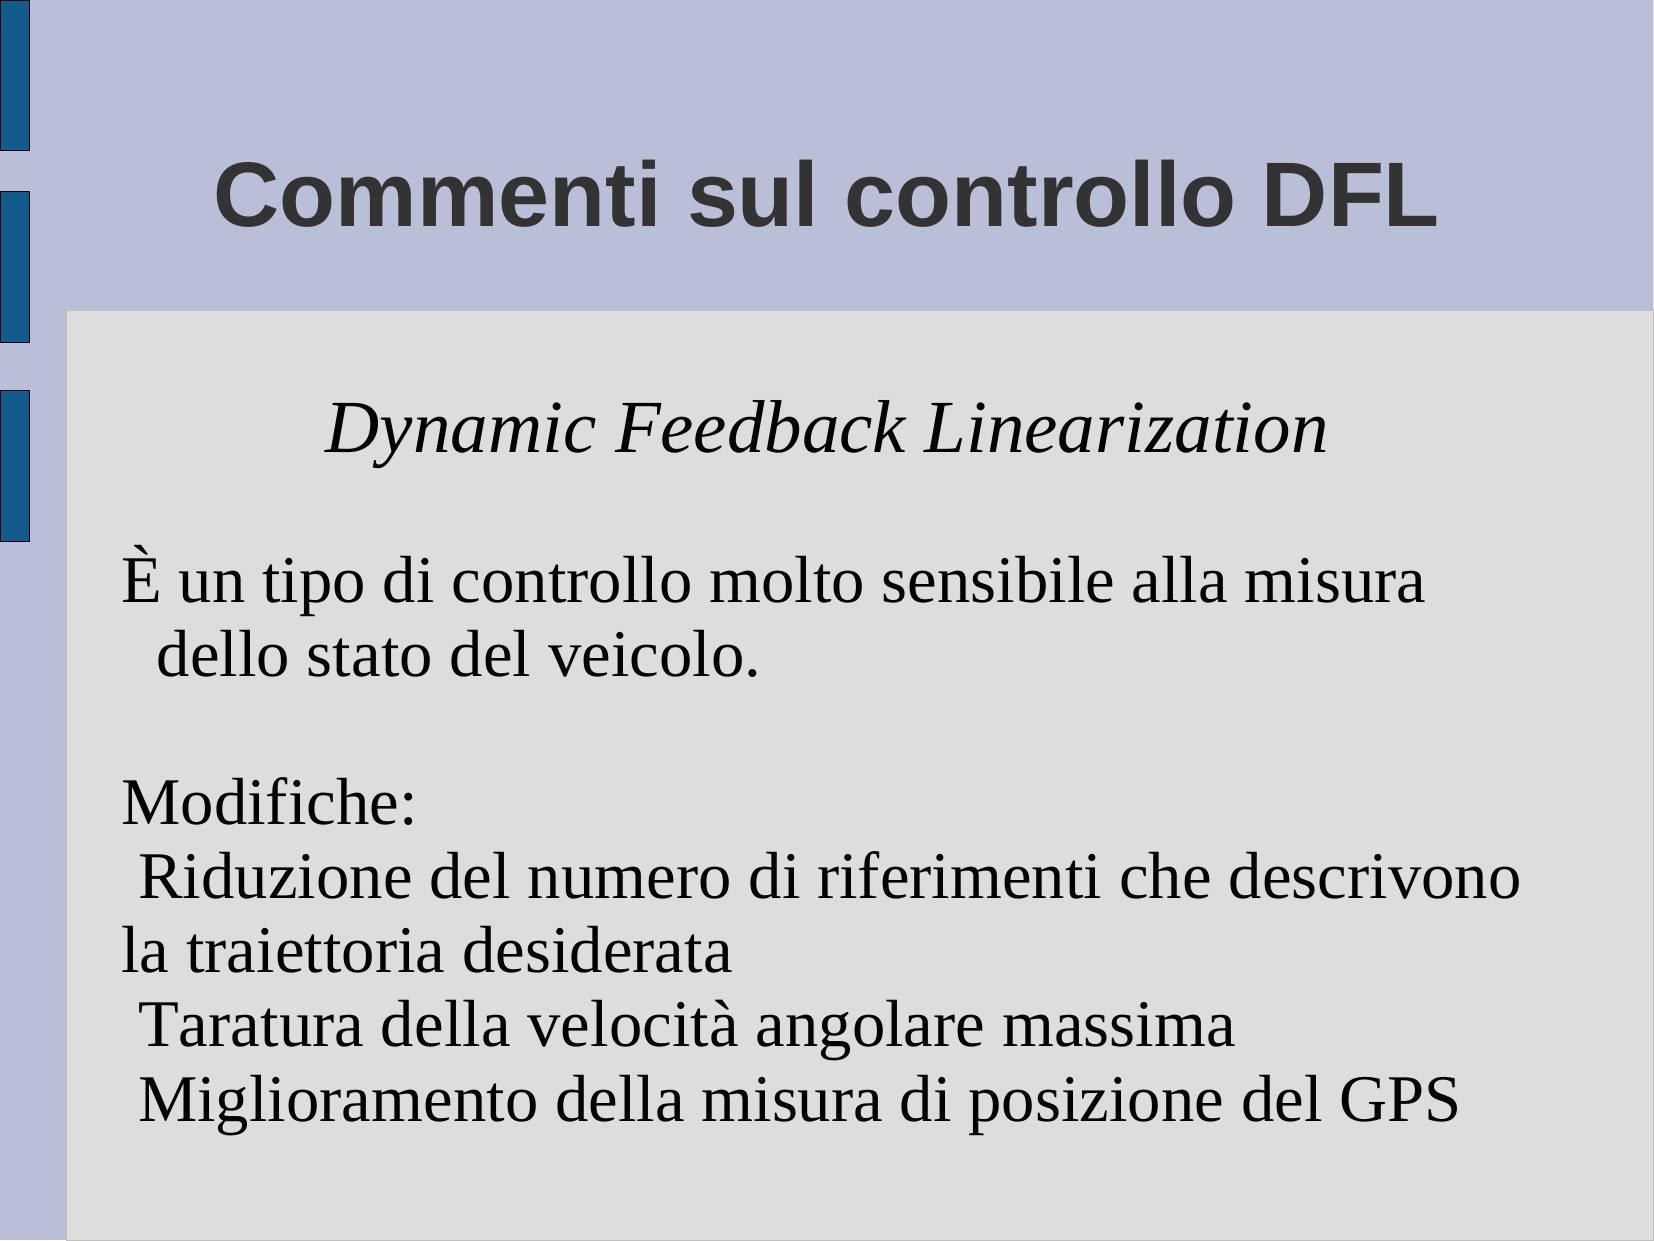

# Commenti sul controllo DFL
Dynamic Feedback Linearization
È un tipo di controllo molto sensibile alla misura dello stato del veicolo.
Modifiche:
 Riduzione del numero di riferimenti che descrivono la traiettoria desiderata
 Taratura della velocità angolare massima
 Miglioramento della misura di posizione del GPS